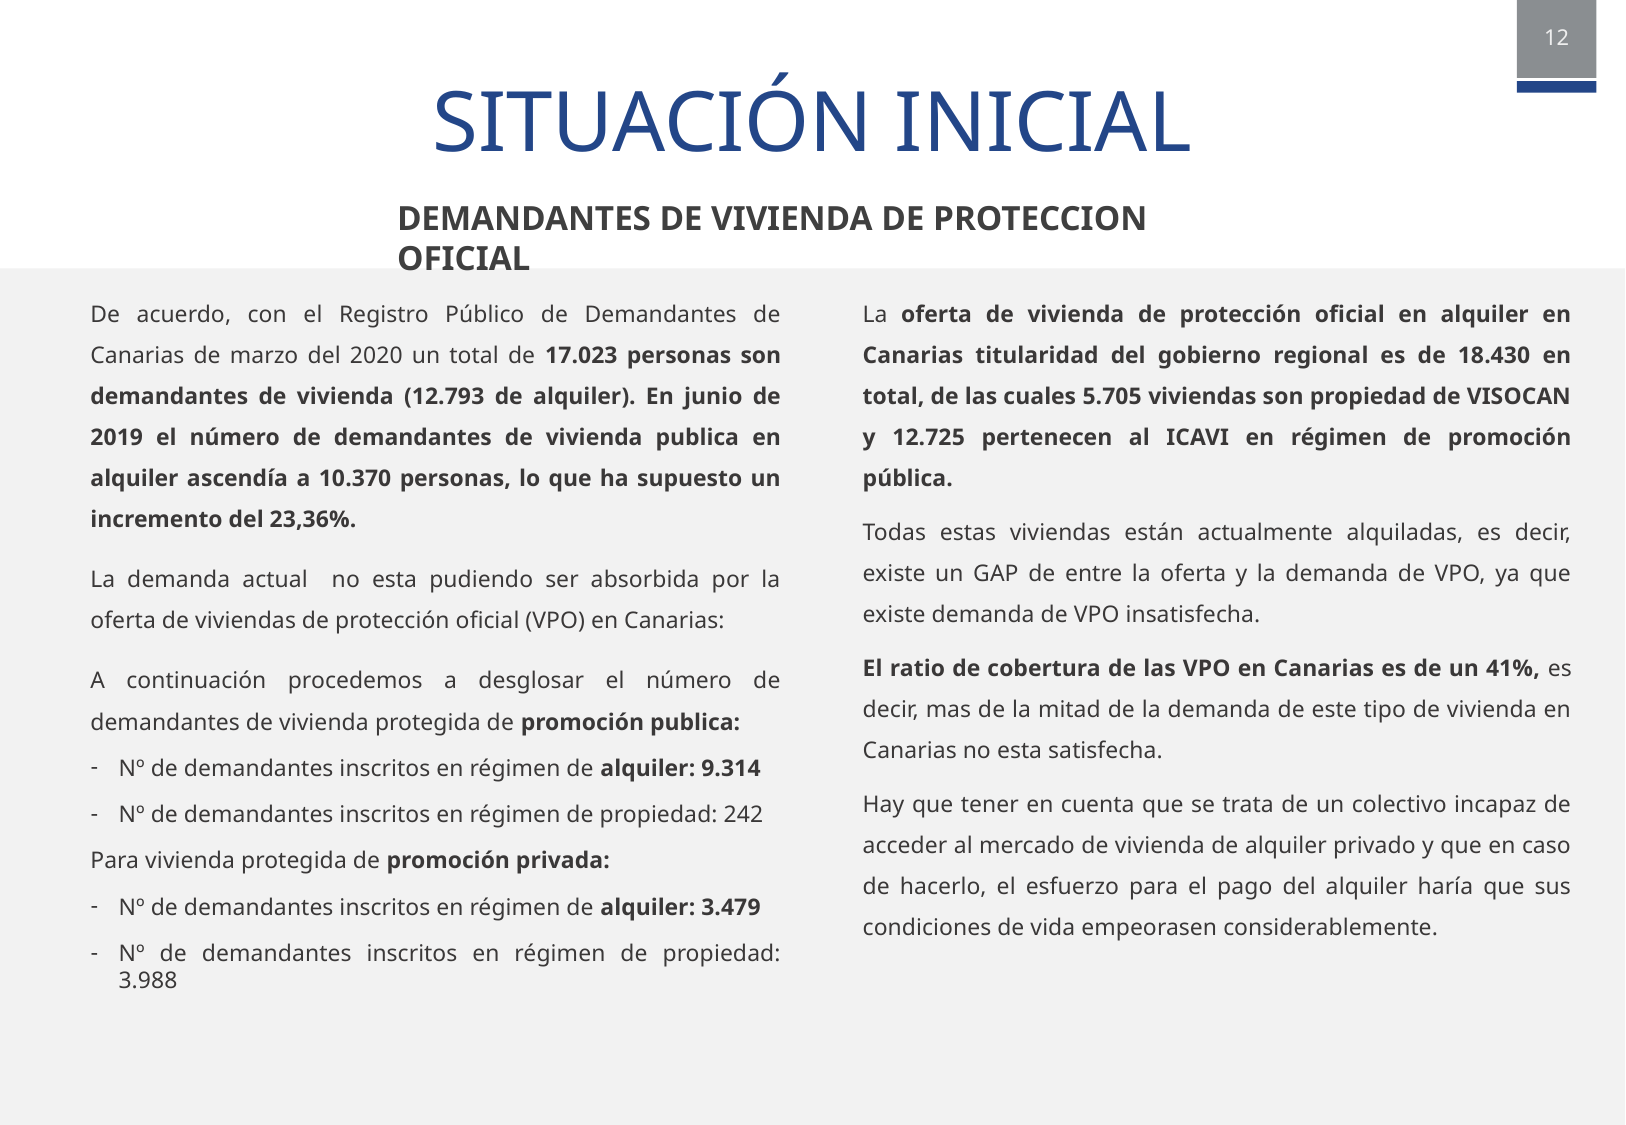

# SITUACIÓN INICIAL
DEMANDANTES DE VIVIENDA DE PROTECCION OFICIAL
De acuerdo, con el Registro Público de Demandantes de Canarias de marzo del 2020 un total de 17.023 personas son demandantes de vivienda (12.793 de alquiler). En junio de 2019 el número de demandantes de vivienda publica en alquiler ascendía a 10.370 personas, lo que ha supuesto un incremento del 23,36%.
La demanda actual no esta pudiendo ser absorbida por la oferta de viviendas de protección oficial (VPO) en Canarias:
A continuación procedemos a desglosar el número de demandantes de vivienda protegida de promoción publica:
Nº de demandantes inscritos en régimen de alquiler: 9.314
Nº de demandantes inscritos en régimen de propiedad: 242
Para vivienda protegida de promoción privada:
Nº de demandantes inscritos en régimen de alquiler: 3.479
Nº de demandantes inscritos en régimen de propiedad: 3.988
La oferta de vivienda de protección oficial en alquiler en Canarias titularidad del gobierno regional es de 18.430 en total, de las cuales 5.705 viviendas son propiedad de VISOCAN y 12.725 pertenecen al ICAVI en régimen de promoción pública.
Todas estas viviendas están actualmente alquiladas, es decir, existe un GAP de entre la oferta y la demanda de VPO, ya que existe demanda de VPO insatisfecha.
El ratio de cobertura de las VPO en Canarias es de un 41%, es decir, mas de la mitad de la demanda de este tipo de vivienda en Canarias no esta satisfecha.
Hay que tener en cuenta que se trata de un colectivo incapaz de acceder al mercado de vivienda de alquiler privado y que en caso de hacerlo, el esfuerzo para el pago del alquiler haría que sus condiciones de vida empeorasen considerablemente.